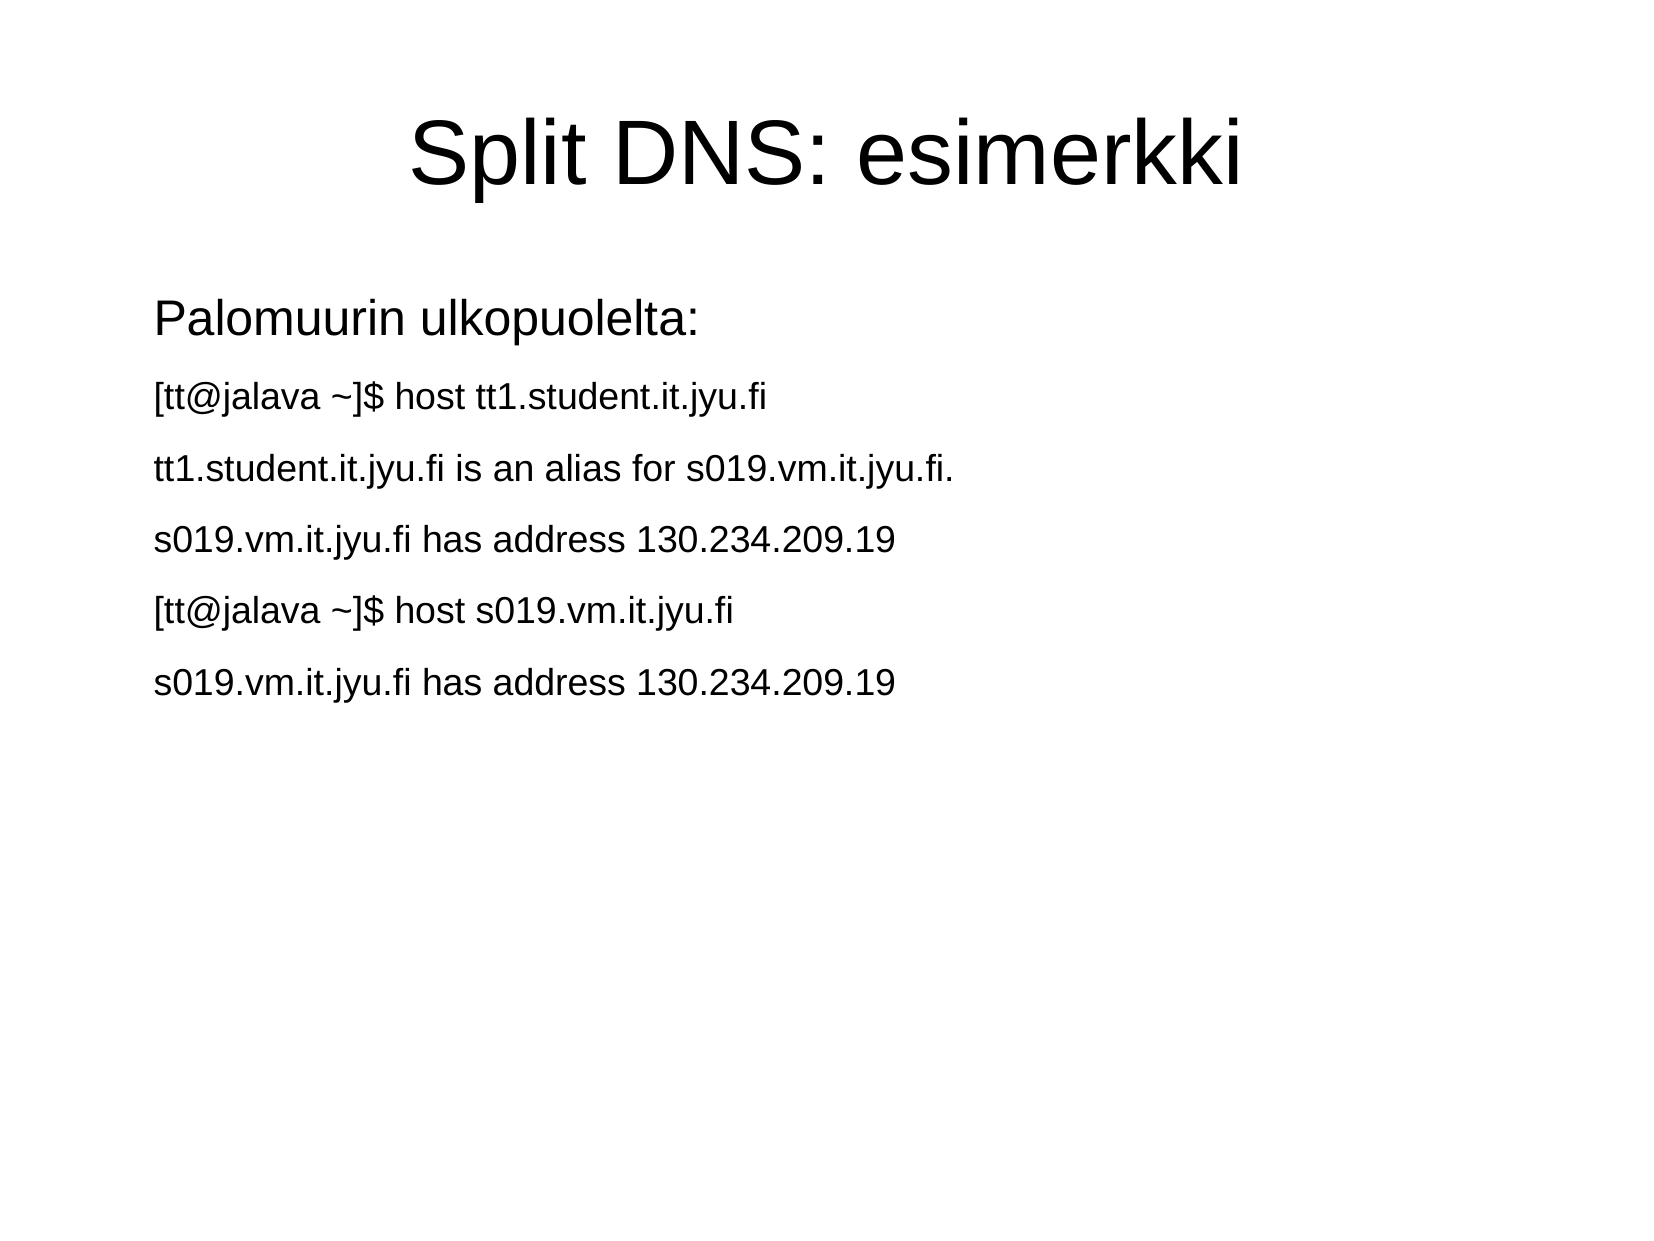

# Split DNS: esimerkki
Palomuurin ulkopuolelta:
[tt@jalava ~]$ host tt1.student.it.jyu.fi
tt1.student.it.jyu.fi is an alias for s019.vm.it.jyu.fi.
s019.vm.it.jyu.fi has address 130.234.209.19
[tt@jalava ~]$ host s019.vm.it.jyu.fi
s019.vm.it.jyu.fi has address 130.234.209.19